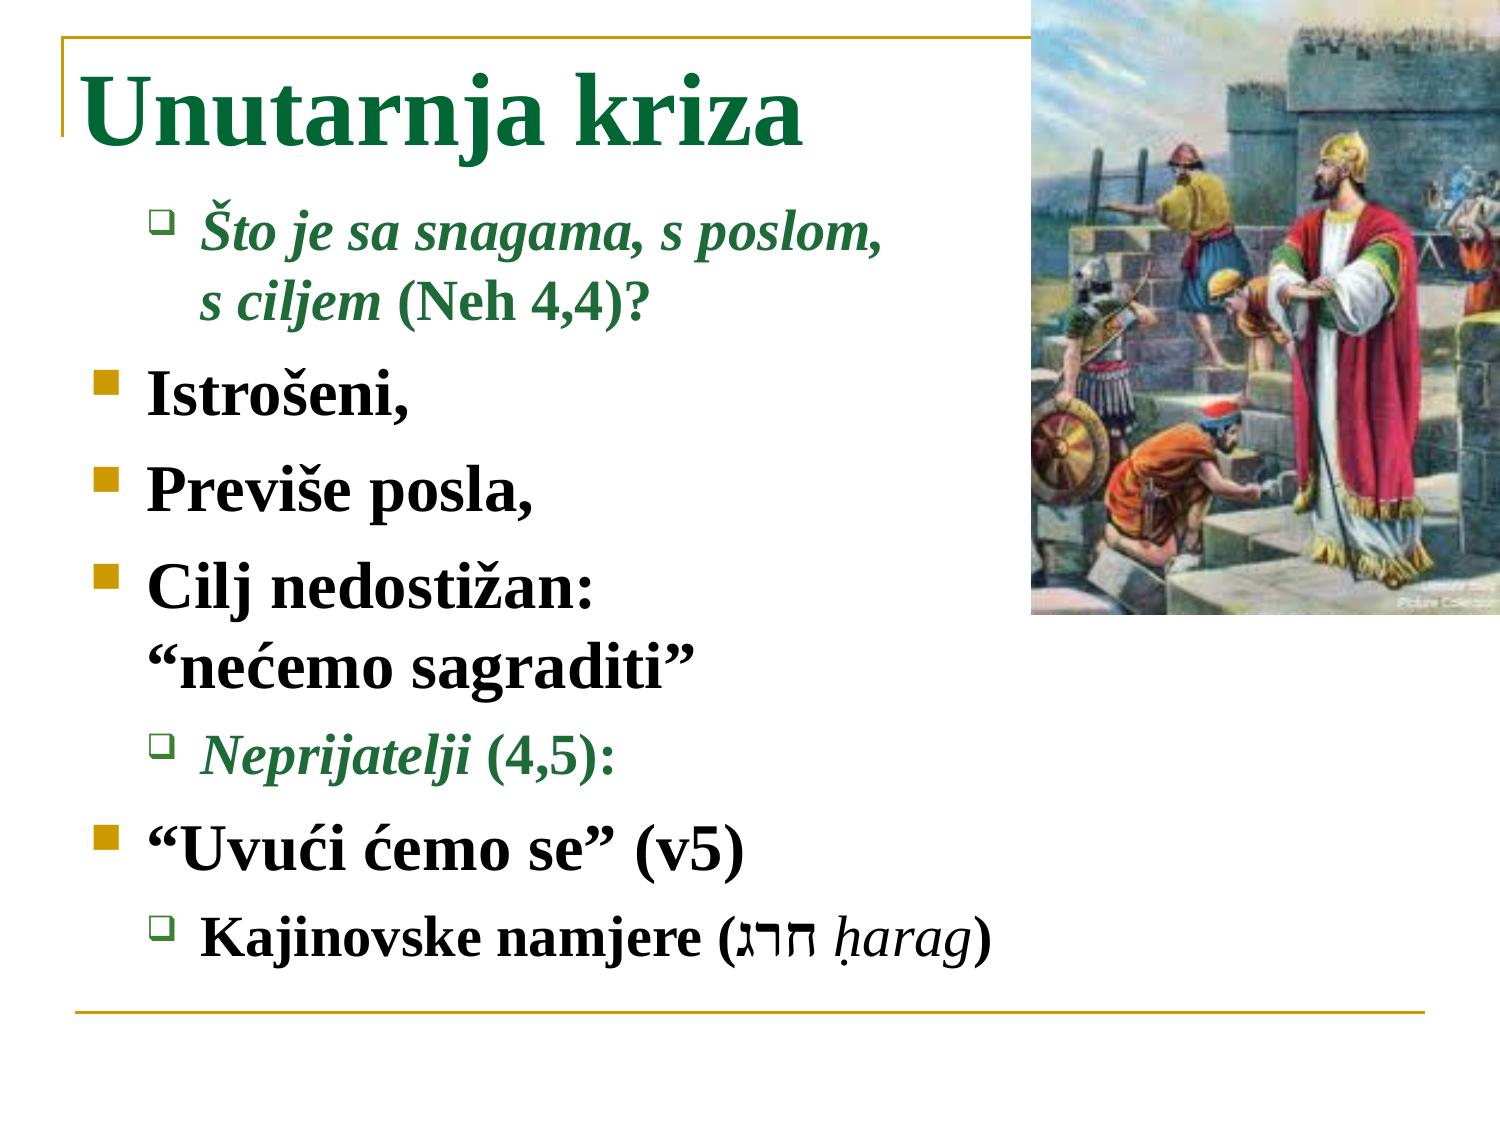

# Unutarnja kriza
Što je sa snagama, s poslom,
s ciljem (Neh 4,4)?
Istrošeni,
Previše posla,
Cilj nedostižan:
“nećemo sagraditi”
Neprijatelji (4,5):
“Uvući ćemo se” (v5)
Kajinovske namjere (חרג ḥarag)